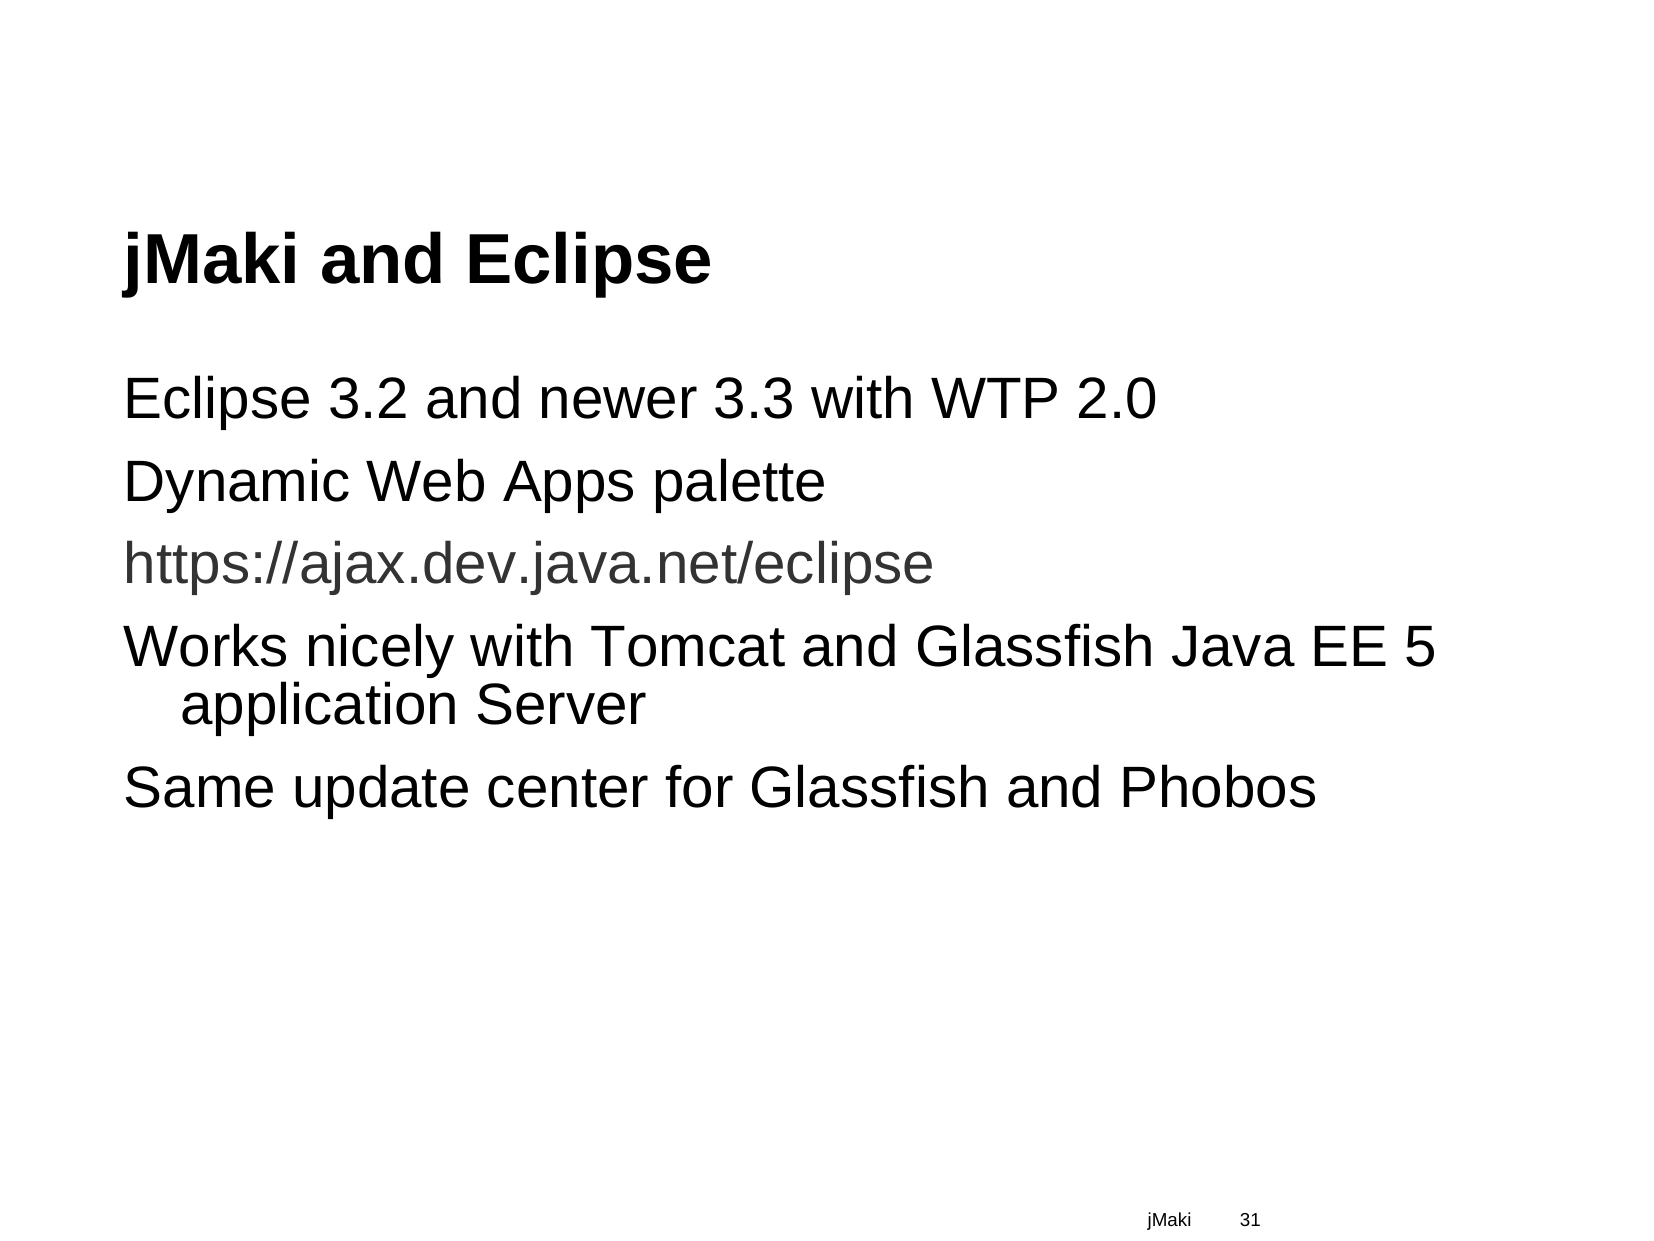

# jMaki and Eclipse
Eclipse 3.2 and newer 3.3 with WTP 2.0
Dynamic Web Apps palette
https://ajax.dev.java.net/eclipse
Works nicely with Tomcat and Glassfish Java EE 5 application Server
Same update center for Glassfish and Phobos